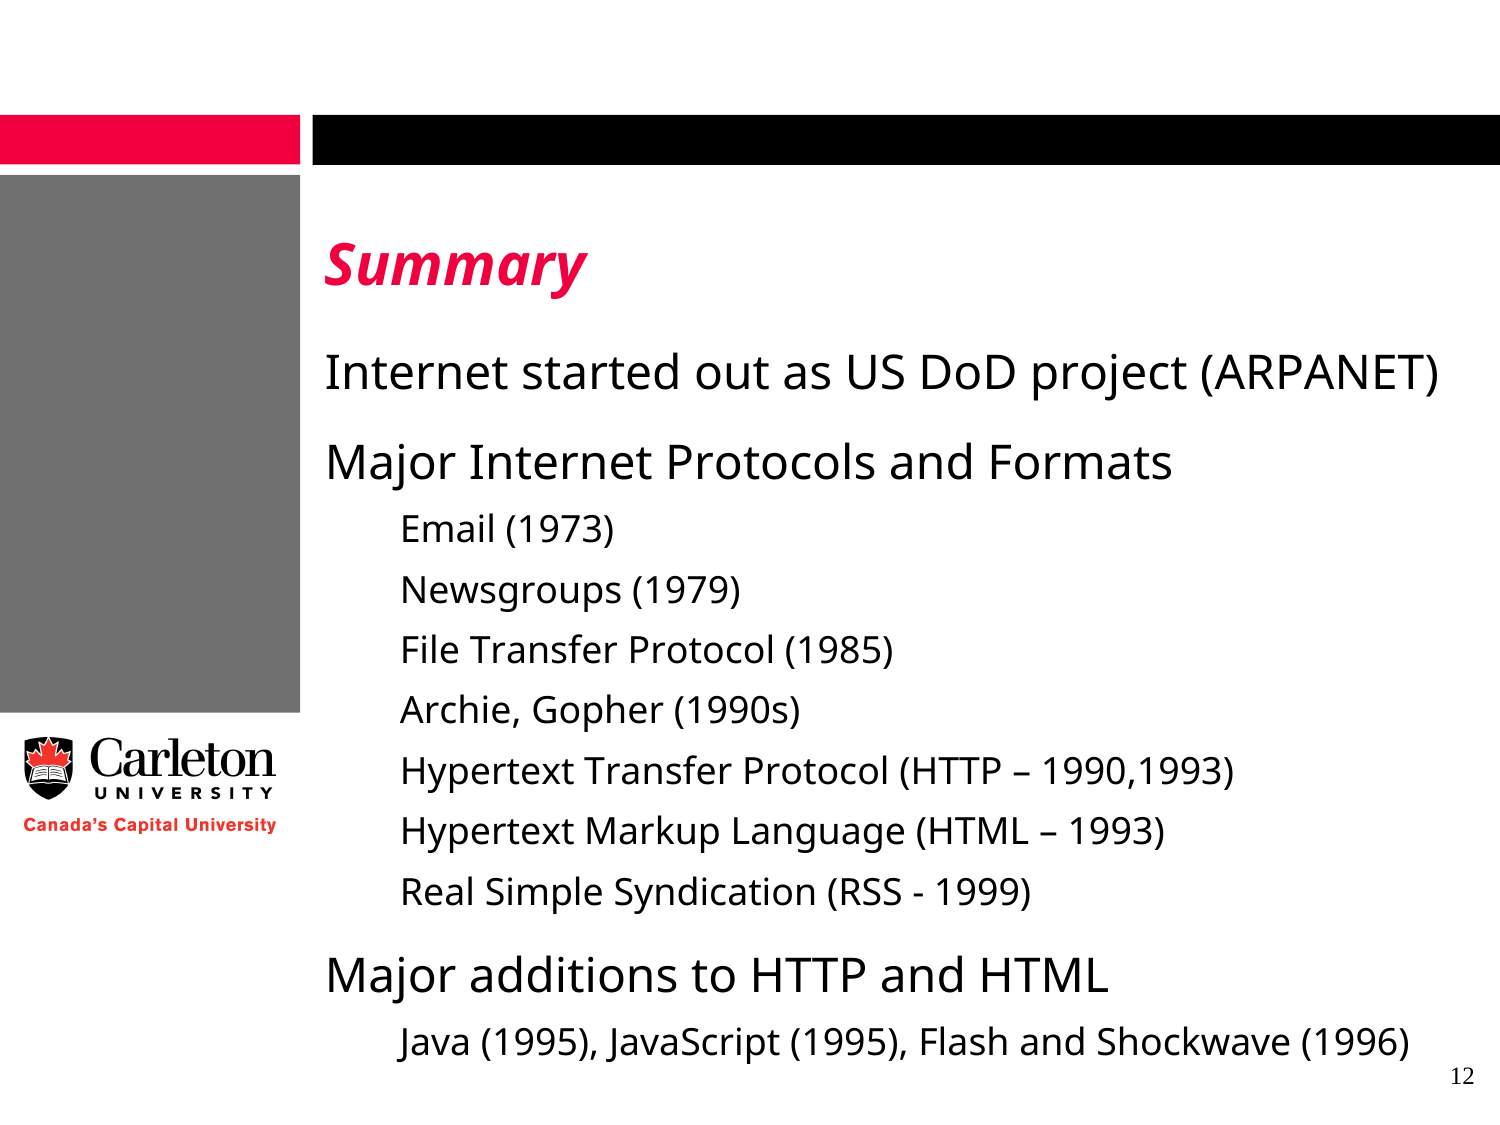

# Summary
Internet started out as US DoD project (ARPANET)
Major Internet Protocols and Formats
Email (1973)
Newsgroups (1979)
File Transfer Protocol (1985)
Archie, Gopher (1990s)
Hypertext Transfer Protocol (HTTP – 1990,1993)
Hypertext Markup Language (HTML – 1993)
Real Simple Syndication (RSS - 1999)
Major additions to HTTP and HTML
Java (1995), JavaScript (1995), Flash and Shockwave (1996)
12